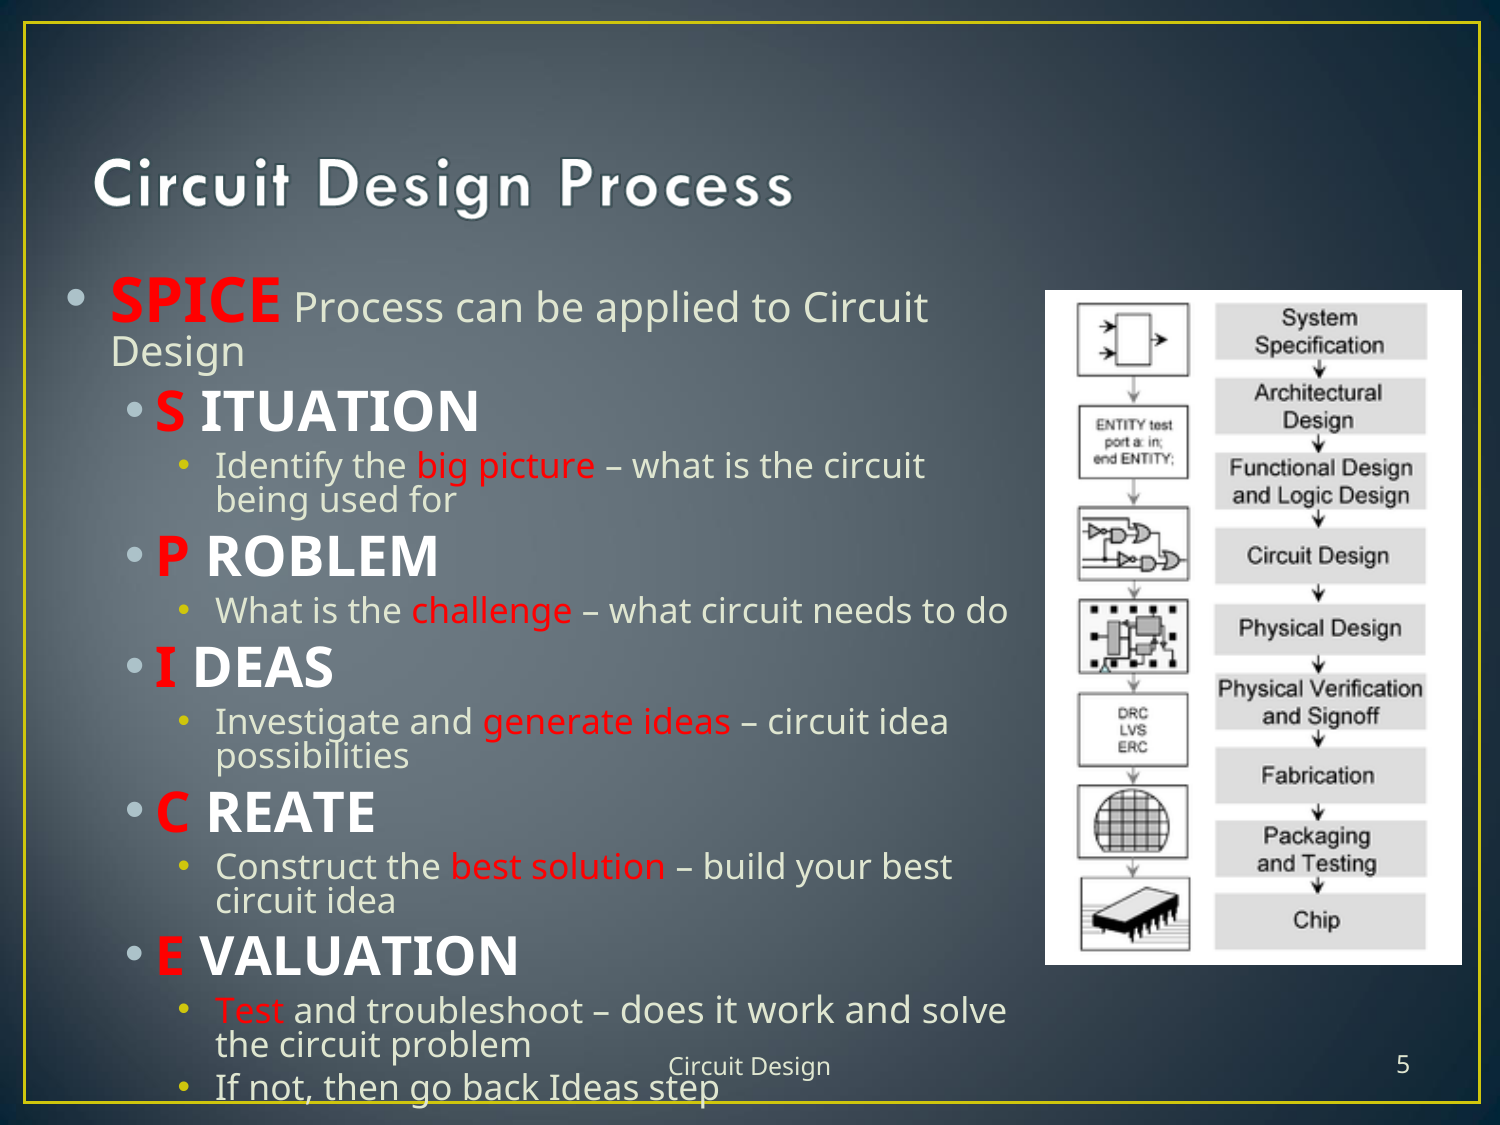

# SPICE Process can be applied to Circuit Design
S ITUATION
Identify the big picture – what is the circuit being used for
P ROBLEM
What is the challenge – what circuit needs to do
I DEAS
Investigate and generate ideas – circuit idea possibilities
C REATE
Construct the best solution – build your best circuit idea
E VALUATION
Test and troubleshoot – does it work and solve the circuit problem
If not, then go back Ideas step
Circuit Design